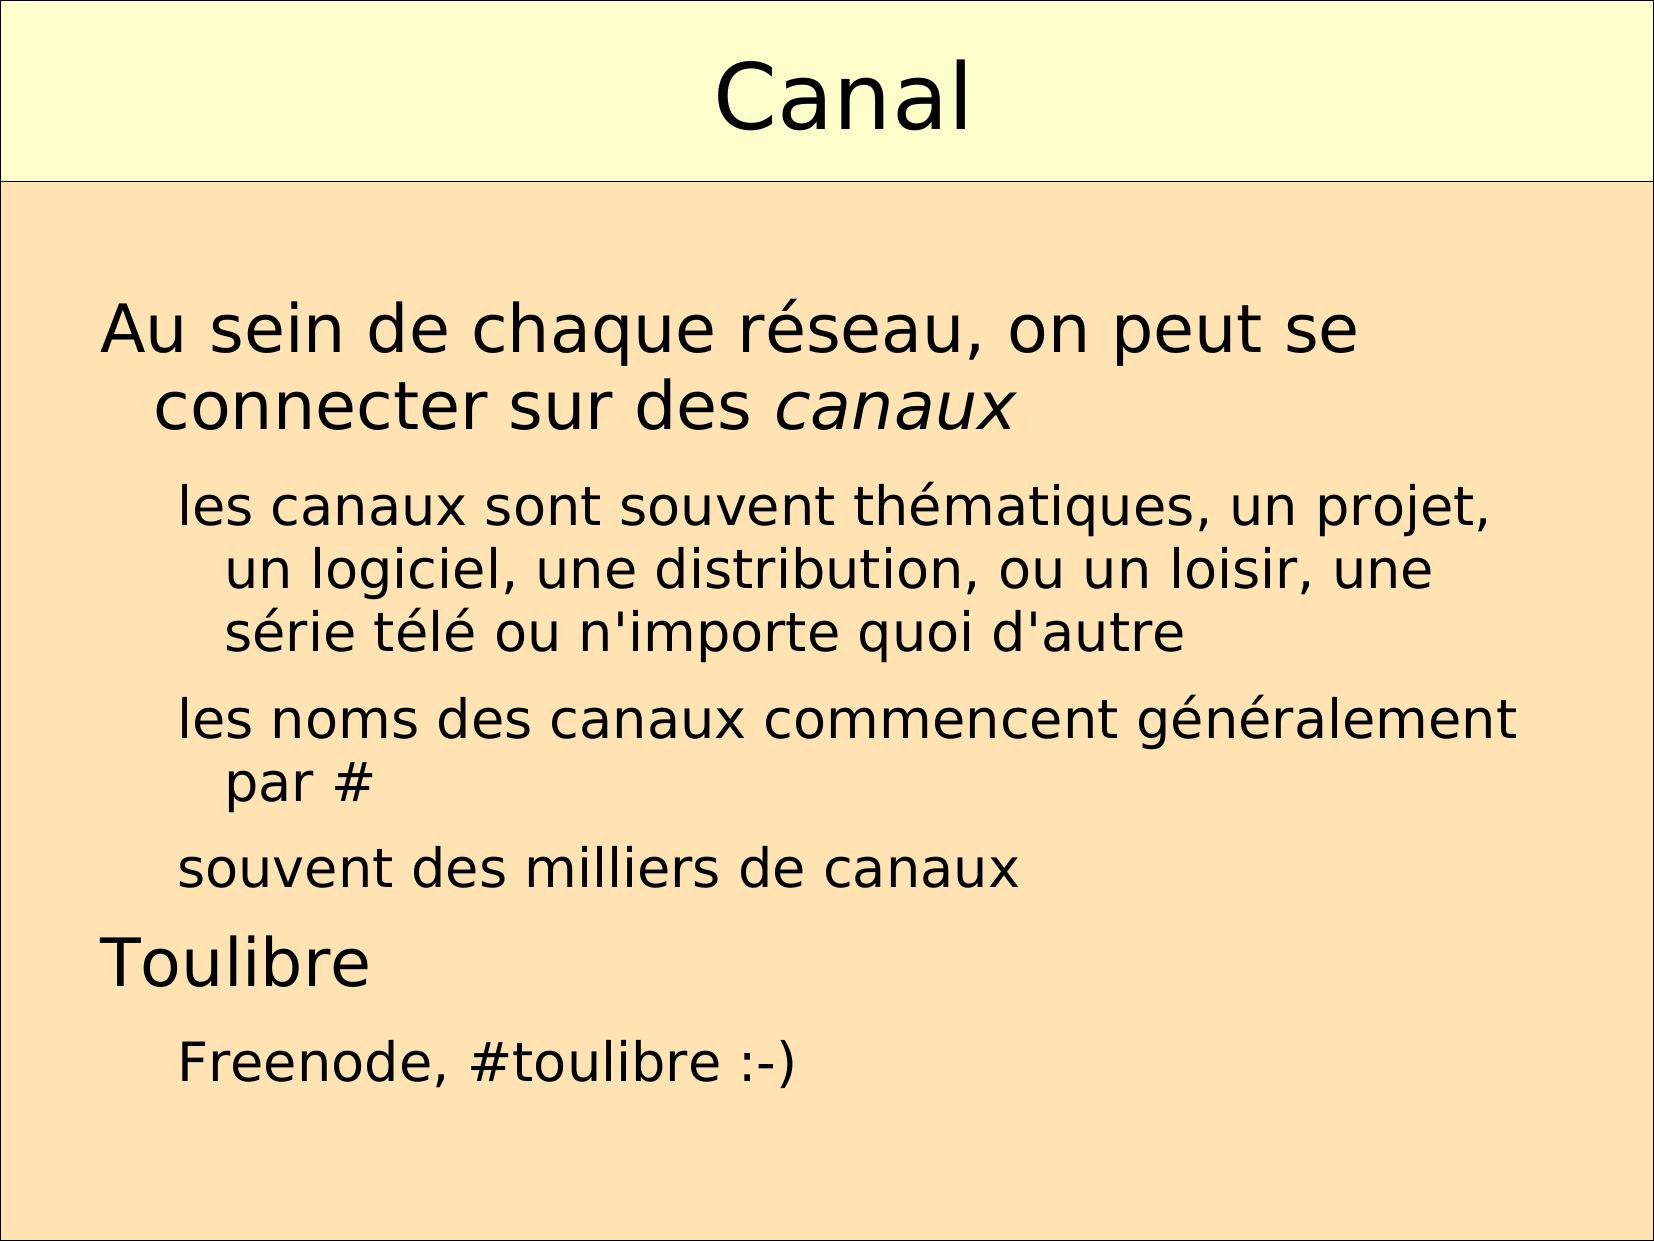

# Canal
Au sein de chaque réseau, on peut se connecter sur des canaux
les canaux sont souvent thématiques, un projet, un logiciel, une distribution, ou un loisir, une série télé ou n'importe quoi d'autre
les noms des canaux commencent généralement par #
souvent des milliers de canaux
Toulibre
Freenode, #toulibre :-)